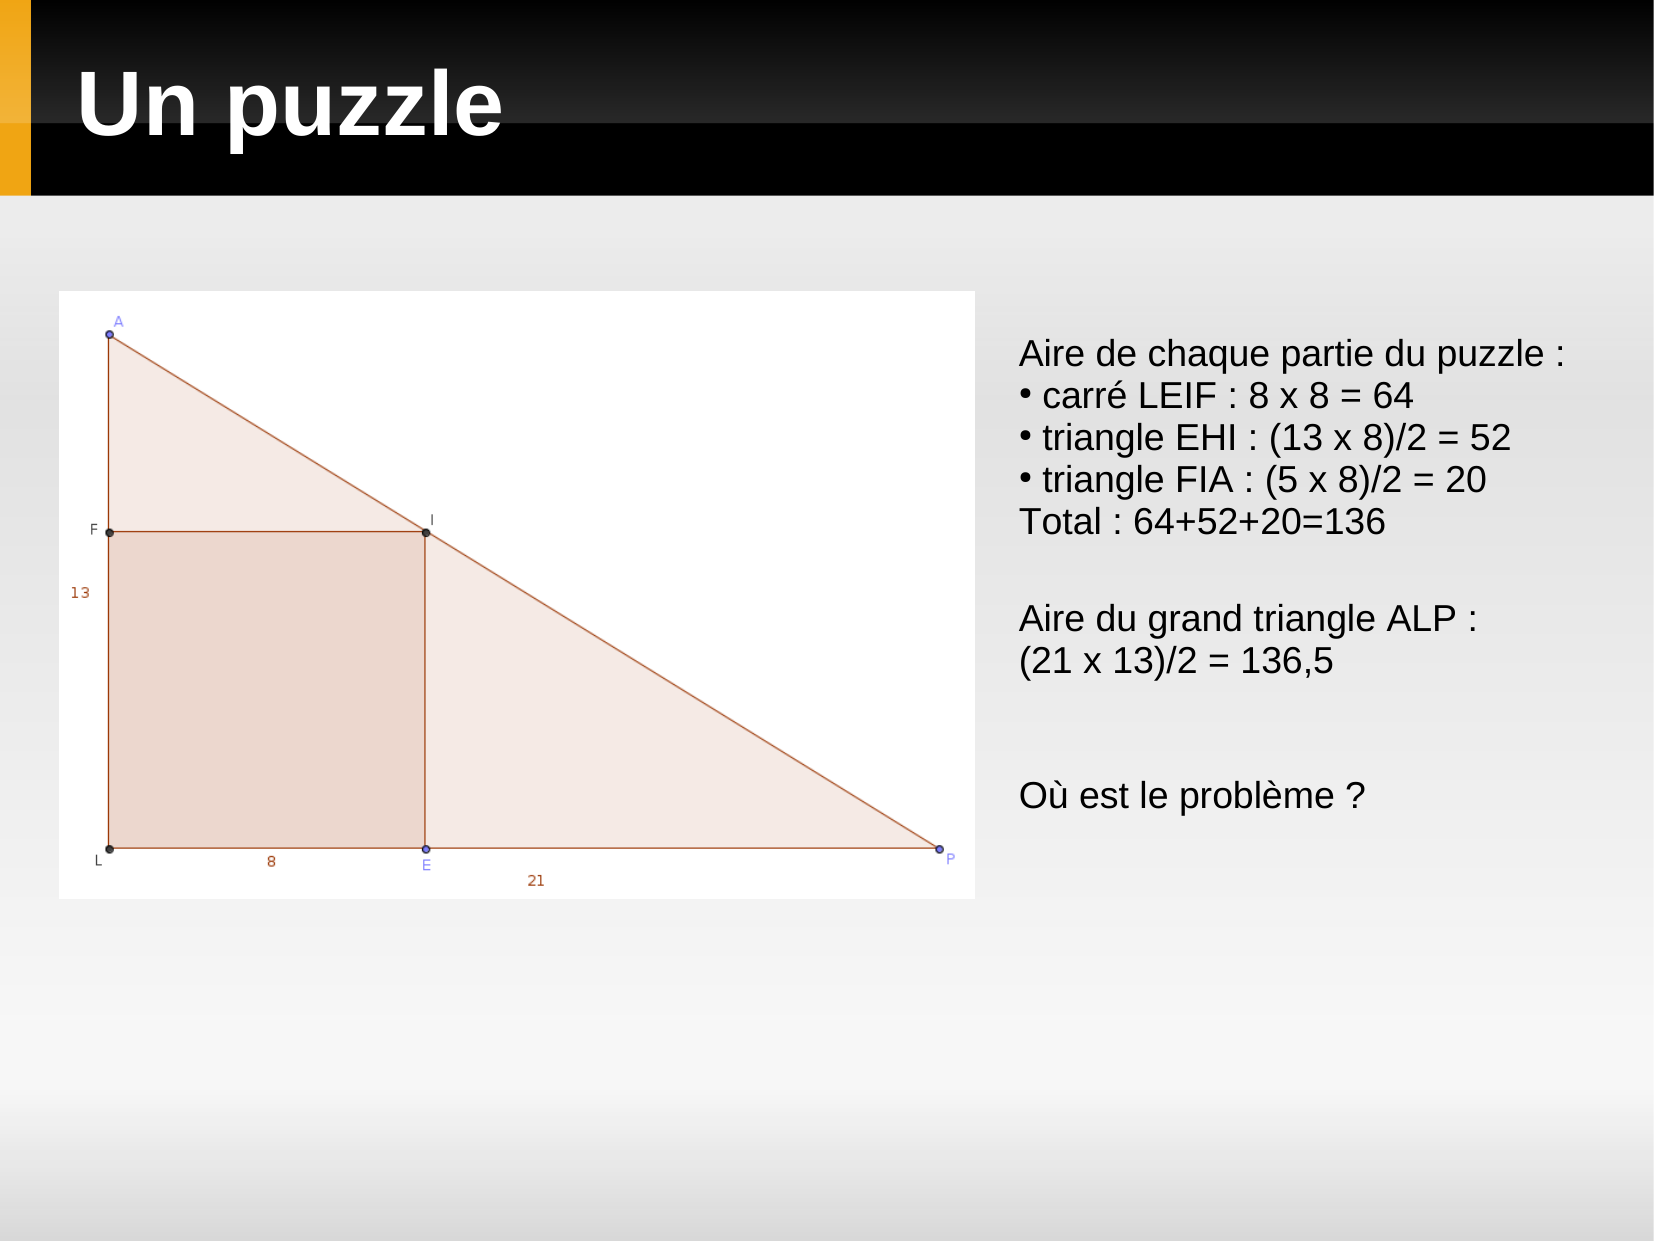

# Un puzzle
Aire de chaque partie du puzzle :
 carré LEIF : 8 x 8 = 64
 triangle EHI : (13 x 8)/2 = 52
 triangle FIA : (5 x 8)/2 = 20
Total : 64+52+20=136
Aire du grand triangle ALP :
(21 x 13)/2 = 136,5
Où est le problème ?